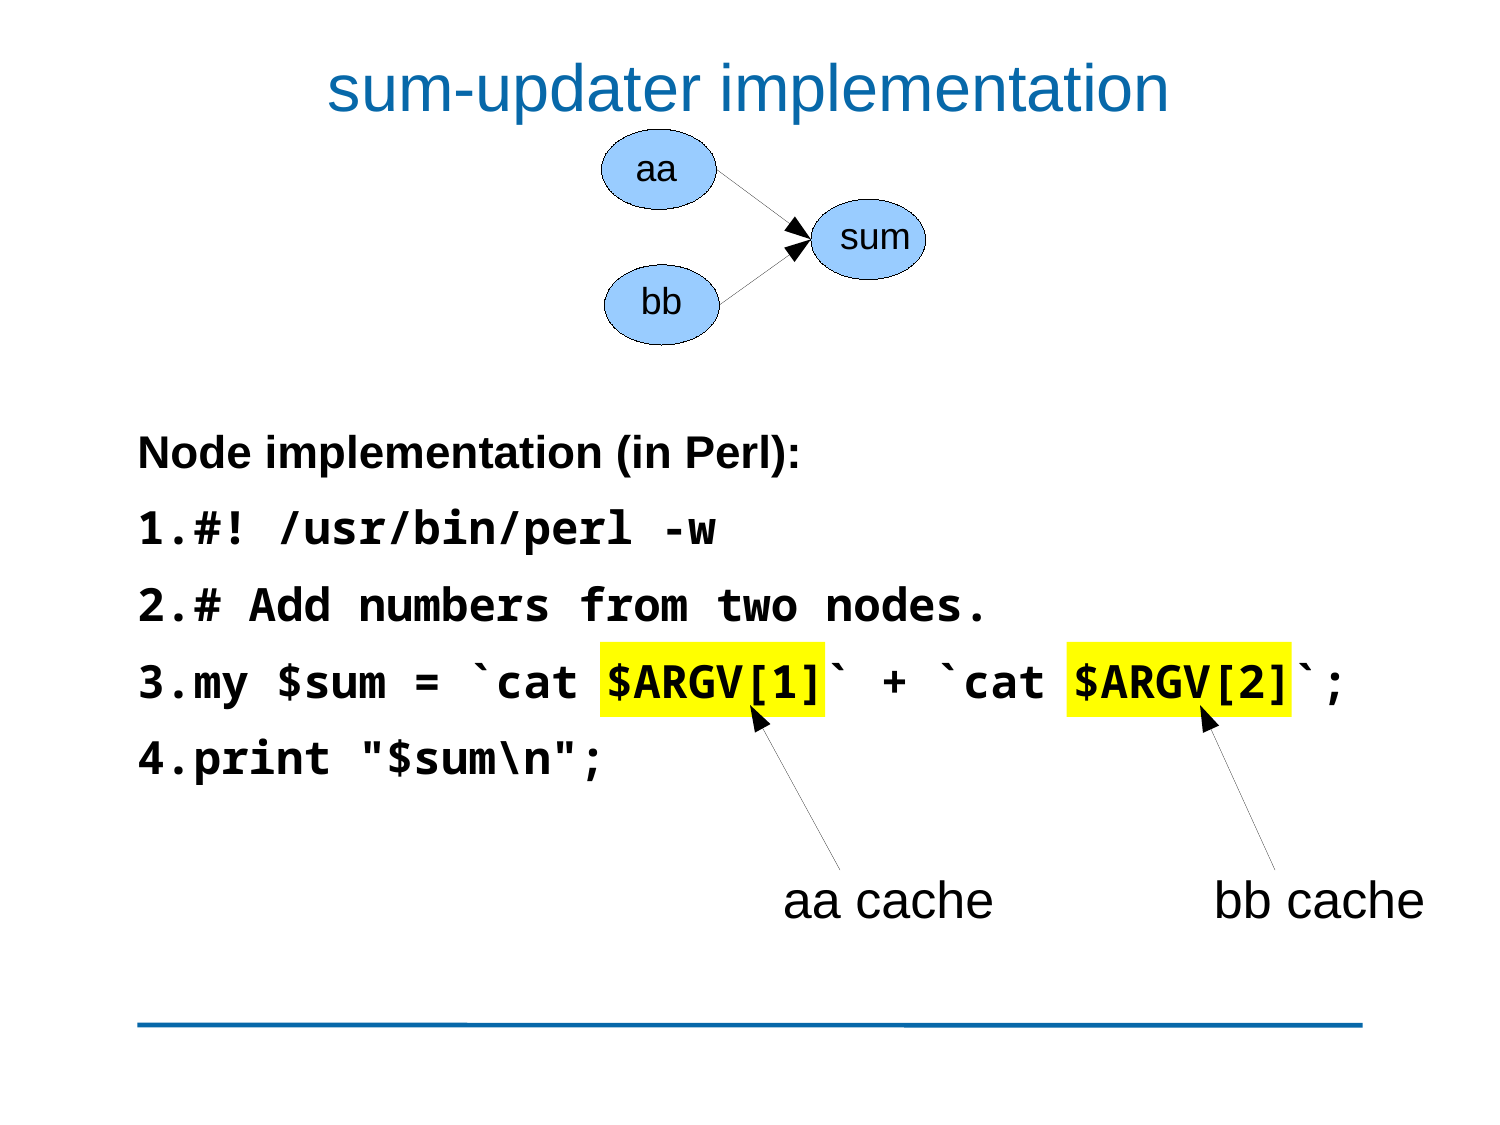

# sum-updater implementation
aa
sum
bb
Node implementation (in Perl):
#! /usr/bin/perl -w
# Add numbers from two nodes.
my $sum = `cat $ARGV[1]` + `cat $ARGV[2]`;
print "$sum\n";
aa cache
bb cache